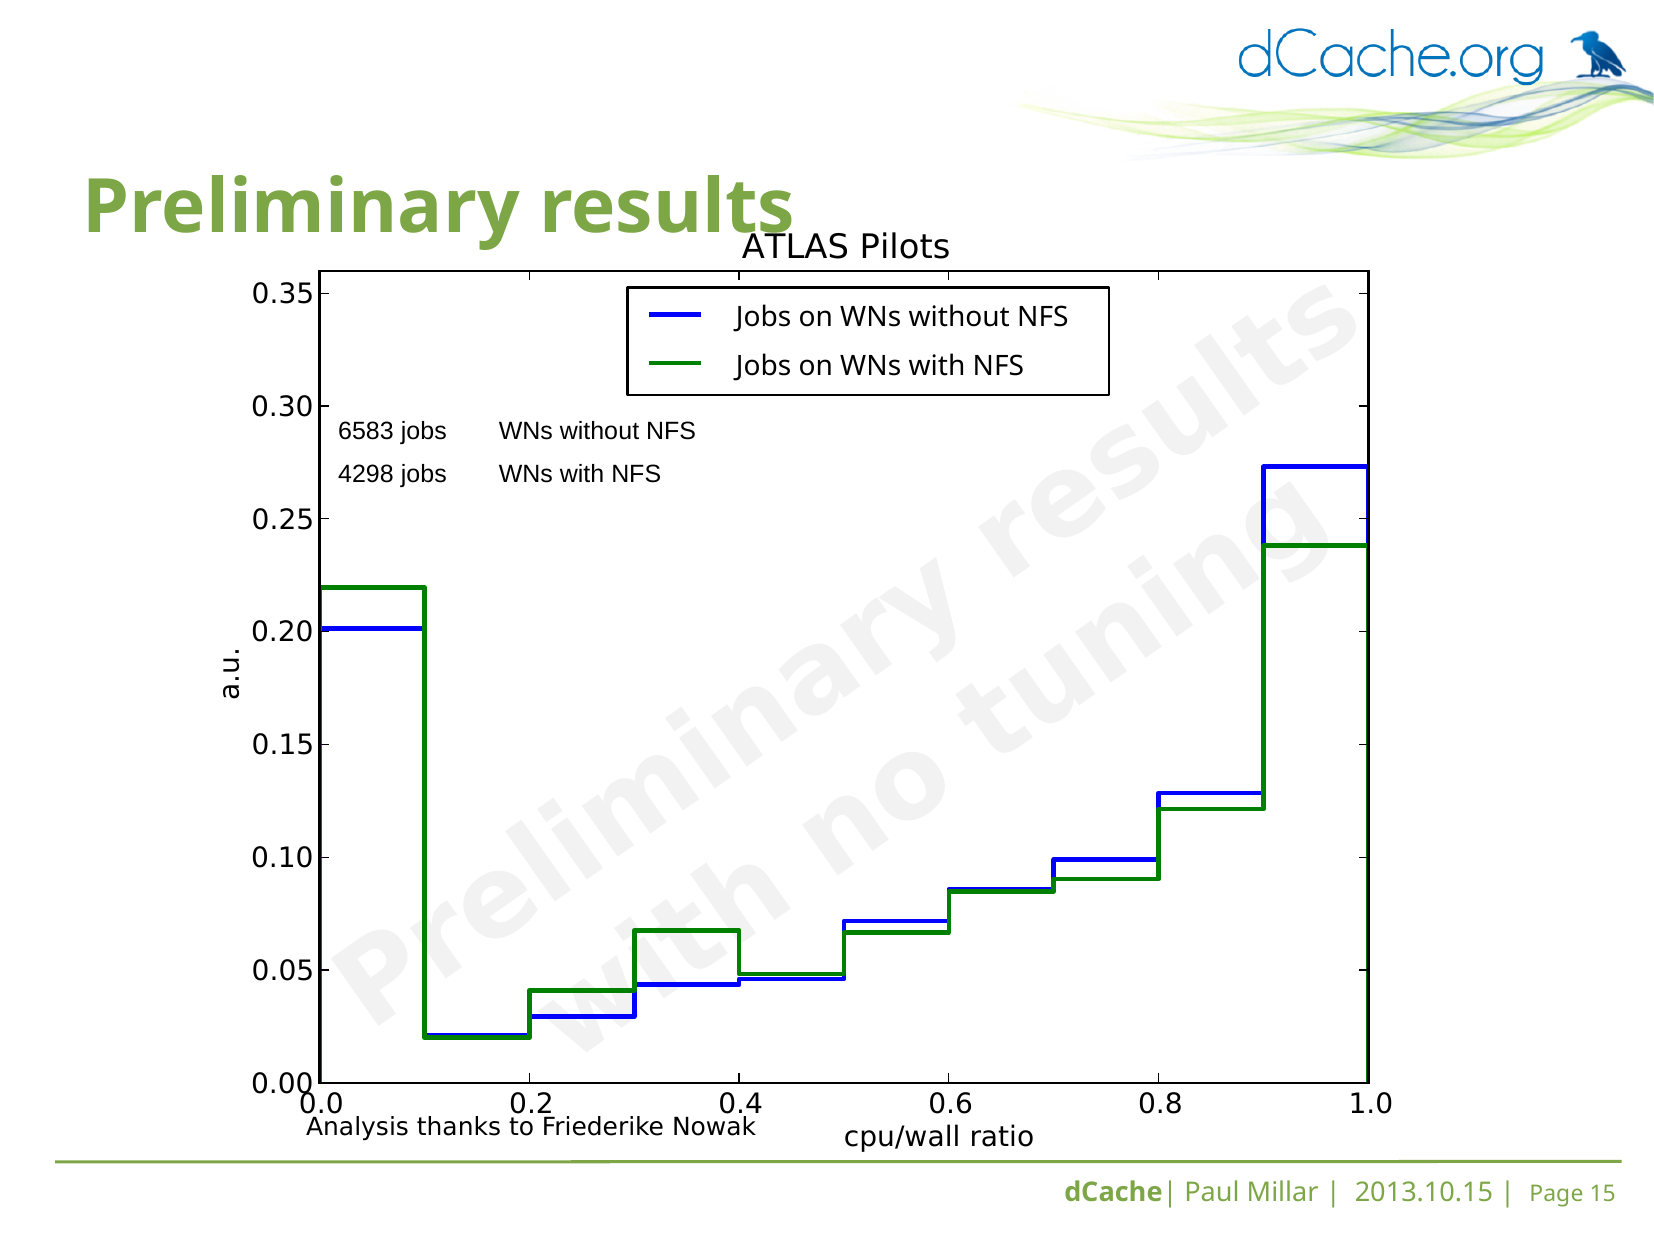

# Preliminary results
| 6583 jobs | WNs without NFS |
| --- | --- |
| 4298 jobs | WNs with NFS |
15